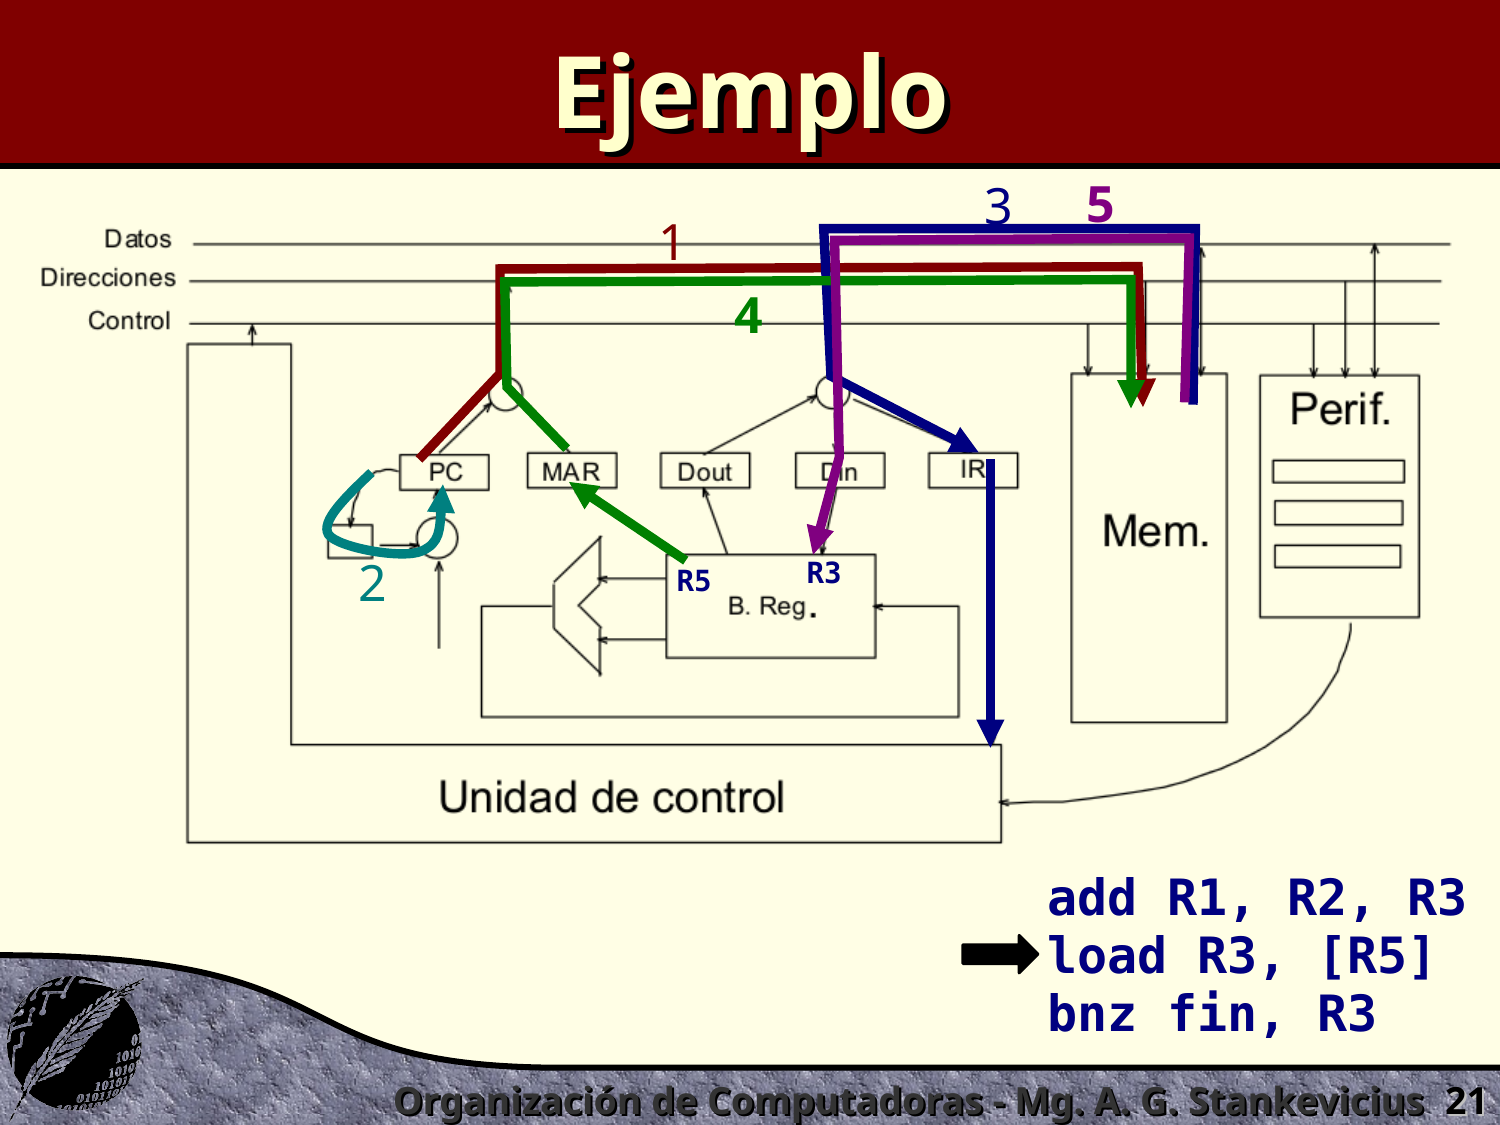

# Ejemplo
5
R3
3
1
4
R5
2
add R1, R2, R3
load R3, [R5]
bnz fin, R3
21